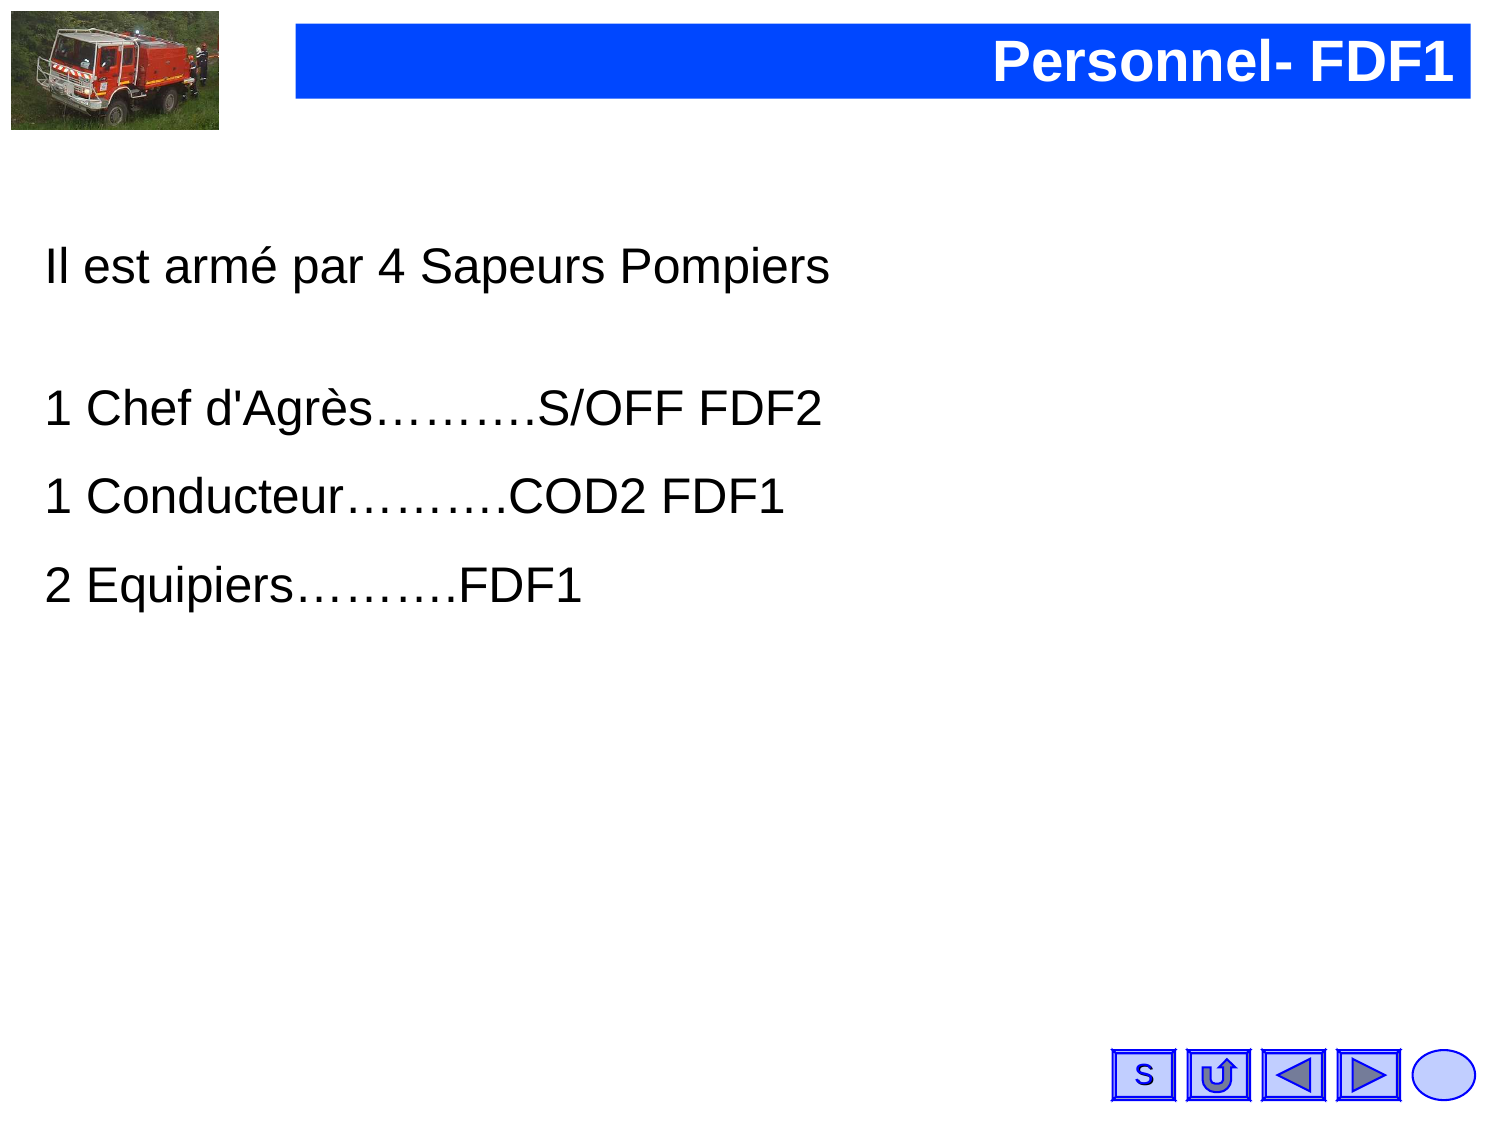

Personnel- FDF1
Il est armé par 4 Sapeurs Pompiers
1 Chef d'Agrès……….S/OFF FDF2
1 Conducteur……….COD2 FDF1
2 Equipiers……….FDF1